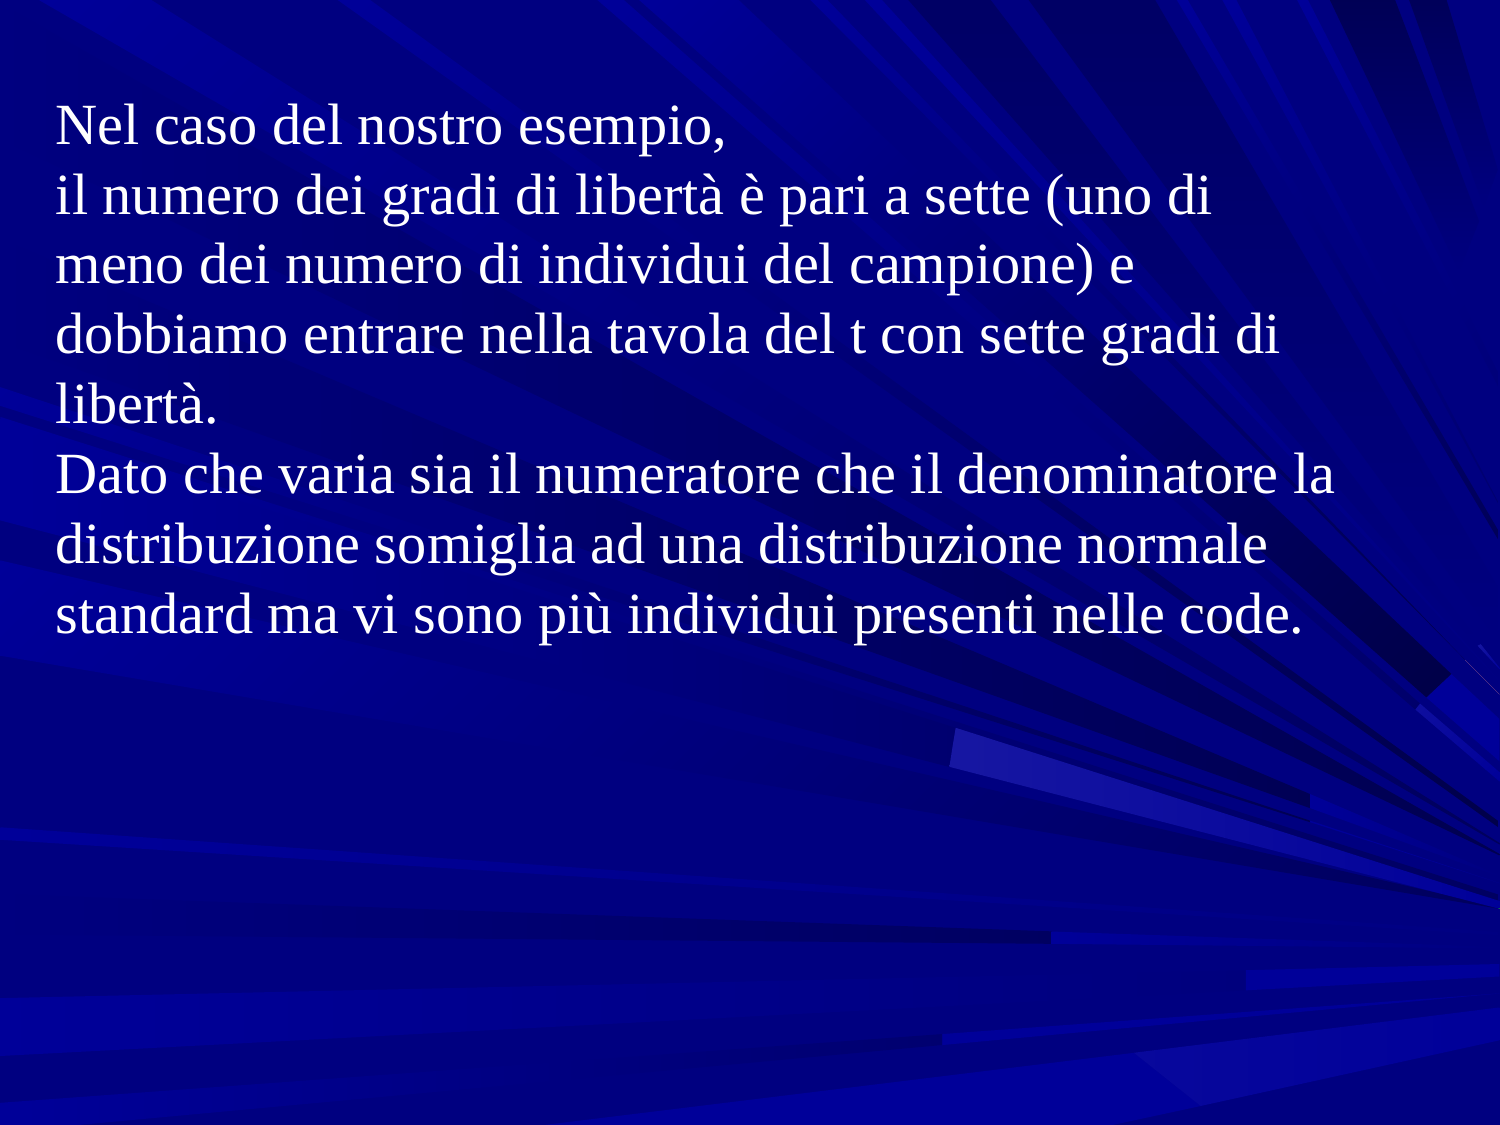

Nel caso del nostro esempio,
il numero dei gradi di libertà è pari a sette (uno di meno dei numero di individui del campione) e dobbiamo entrare nella tavola del t con sette gradi di libertà.
Dato che varia sia il numeratore che il denominatore la distribuzione somiglia ad una distribuzione normale standard ma vi sono più individui presenti nelle code.